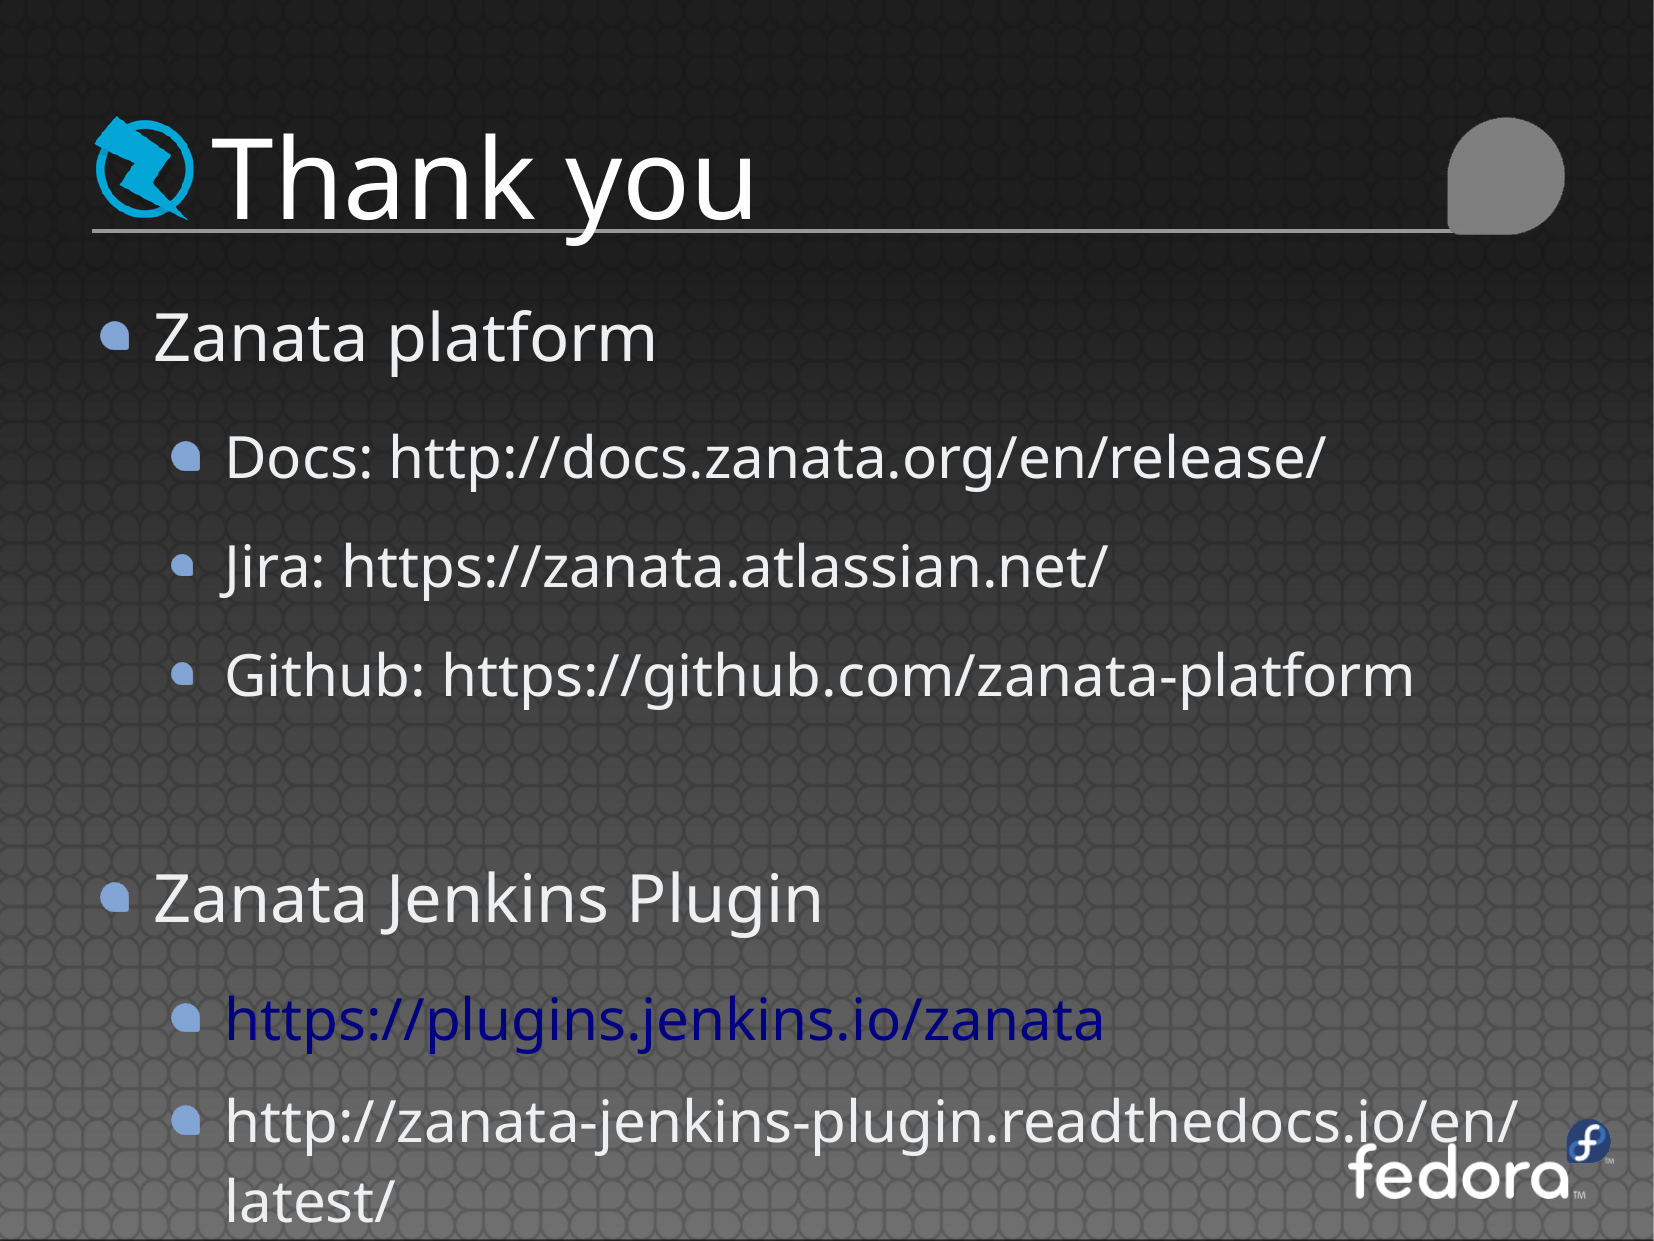

Thank you
# Zanata platform
Docs: http://docs.zanata.org/en/release/
Jira: https://zanata.atlassian.net/
Github: https://github.com/zanata-platform
Zanata Jenkins Plugin
https://plugins.jenkins.io/zanata
http://zanata-jenkins-plugin.readthedocs.io/en/latest/